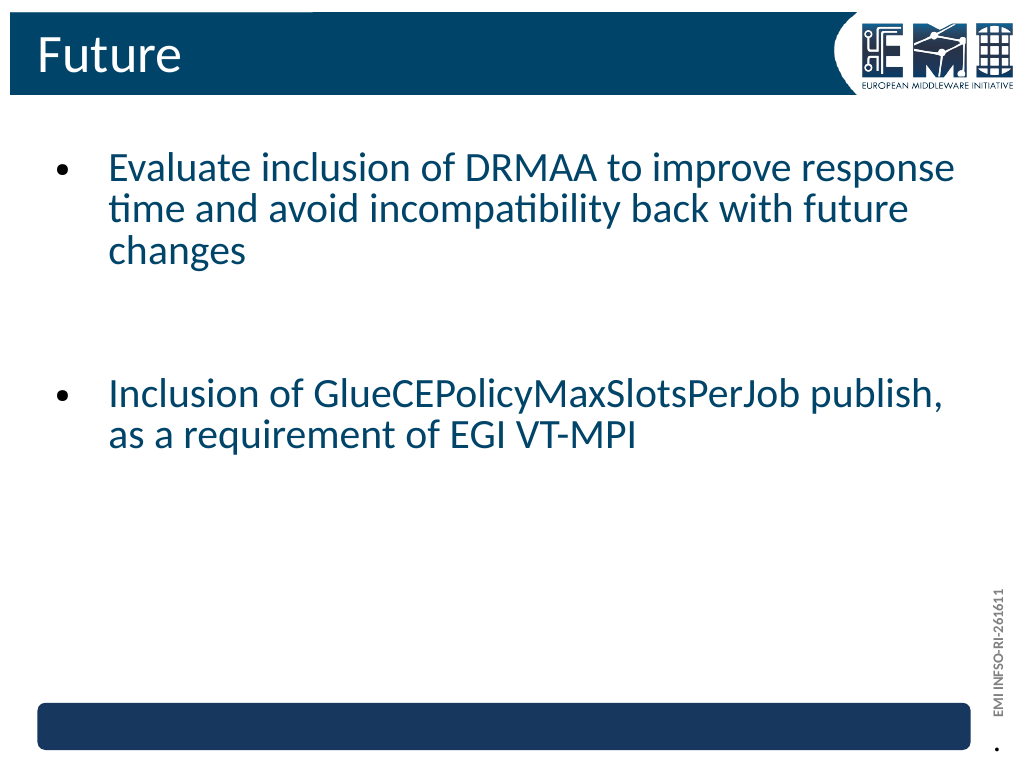

# Future
Evaluate inclusion of DRMAA to improve response time and avoid incompatibility back with future changes
Inclusion of GlueCEPolicyMaxSlotsPerJob publish, as a requirement of EGI VT-MPI